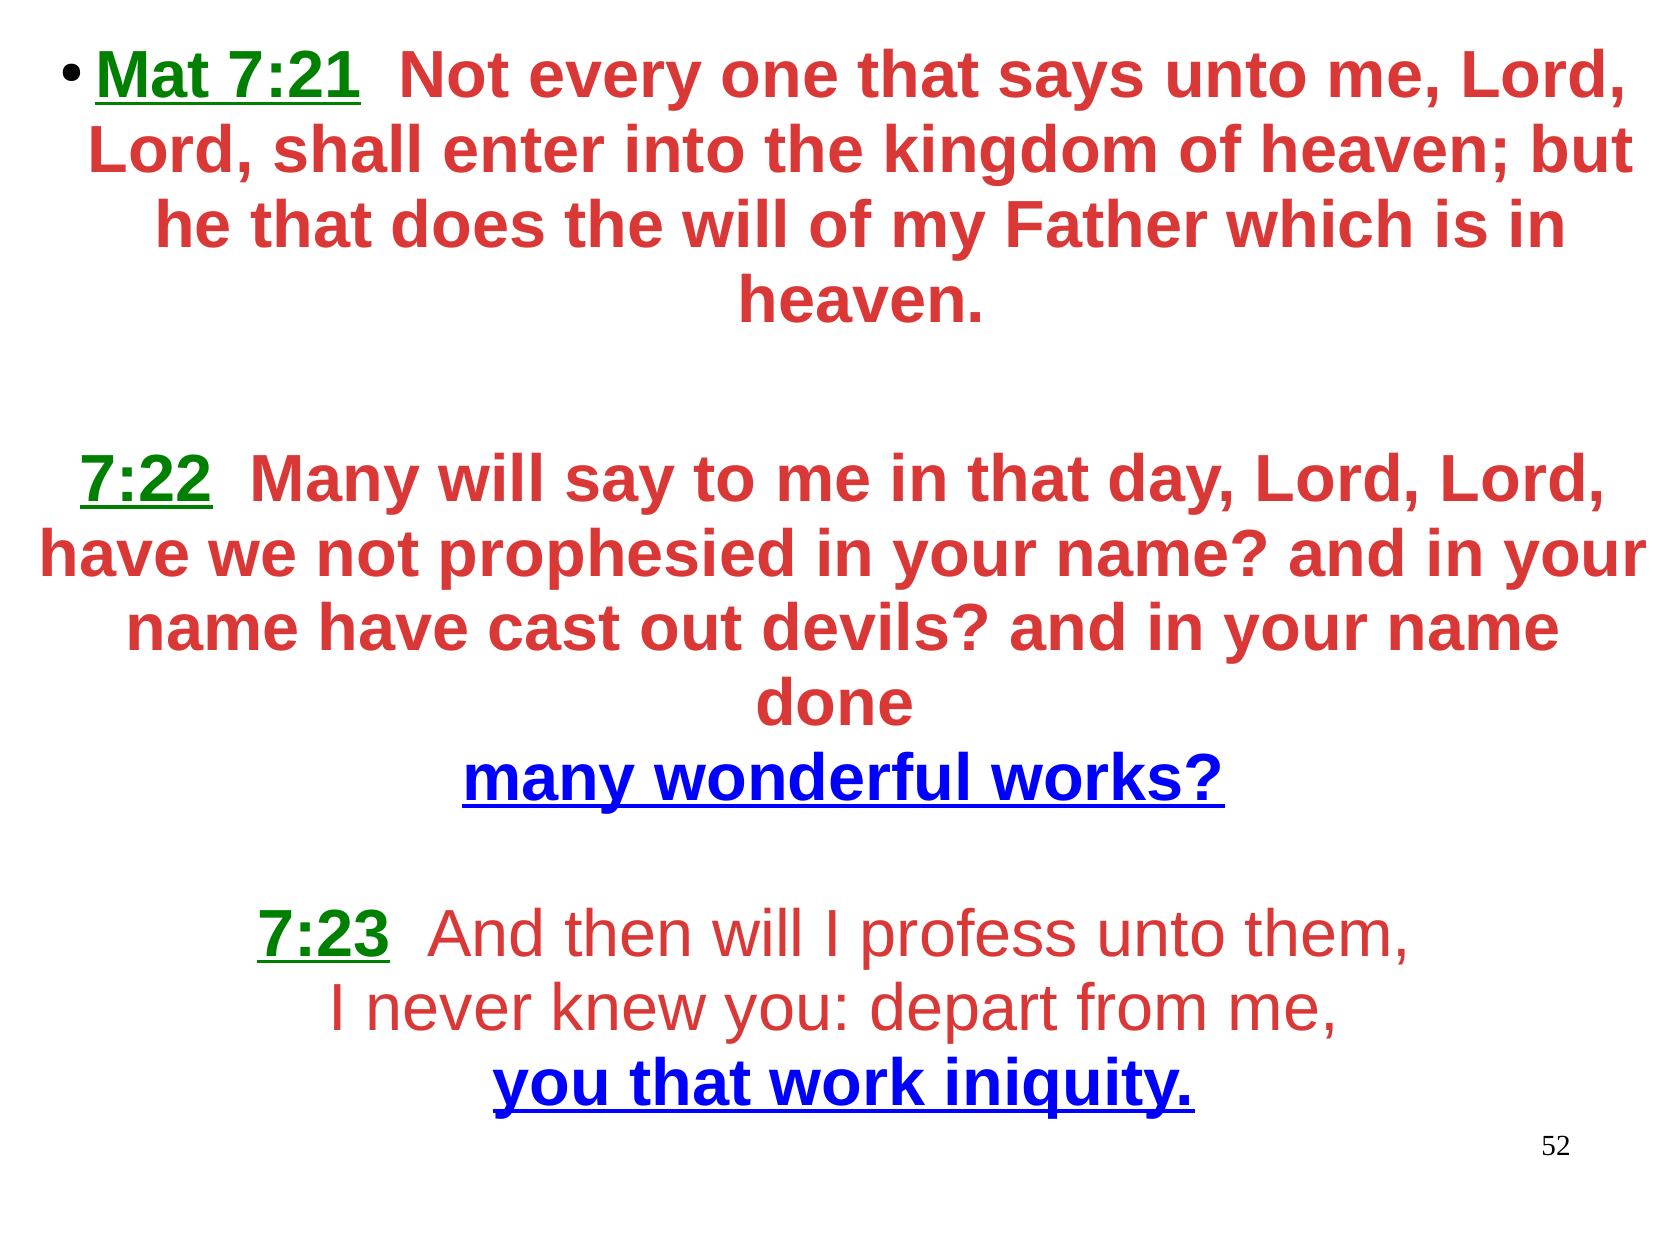

# Mat 7:21  Not every one that says unto me, Lord, Lord, shall enter into the kingdom of heaven; but he that does the will of my Father which is in heaven.
7:22  Many will say to me in that day, Lord, Lord, have we not prophesied in your name? and in your name have cast out devils? and in your name done
many wonderful works?
7:23  And then will I profess unto them,
I never knew you: depart from me,
you that work iniquity.
52